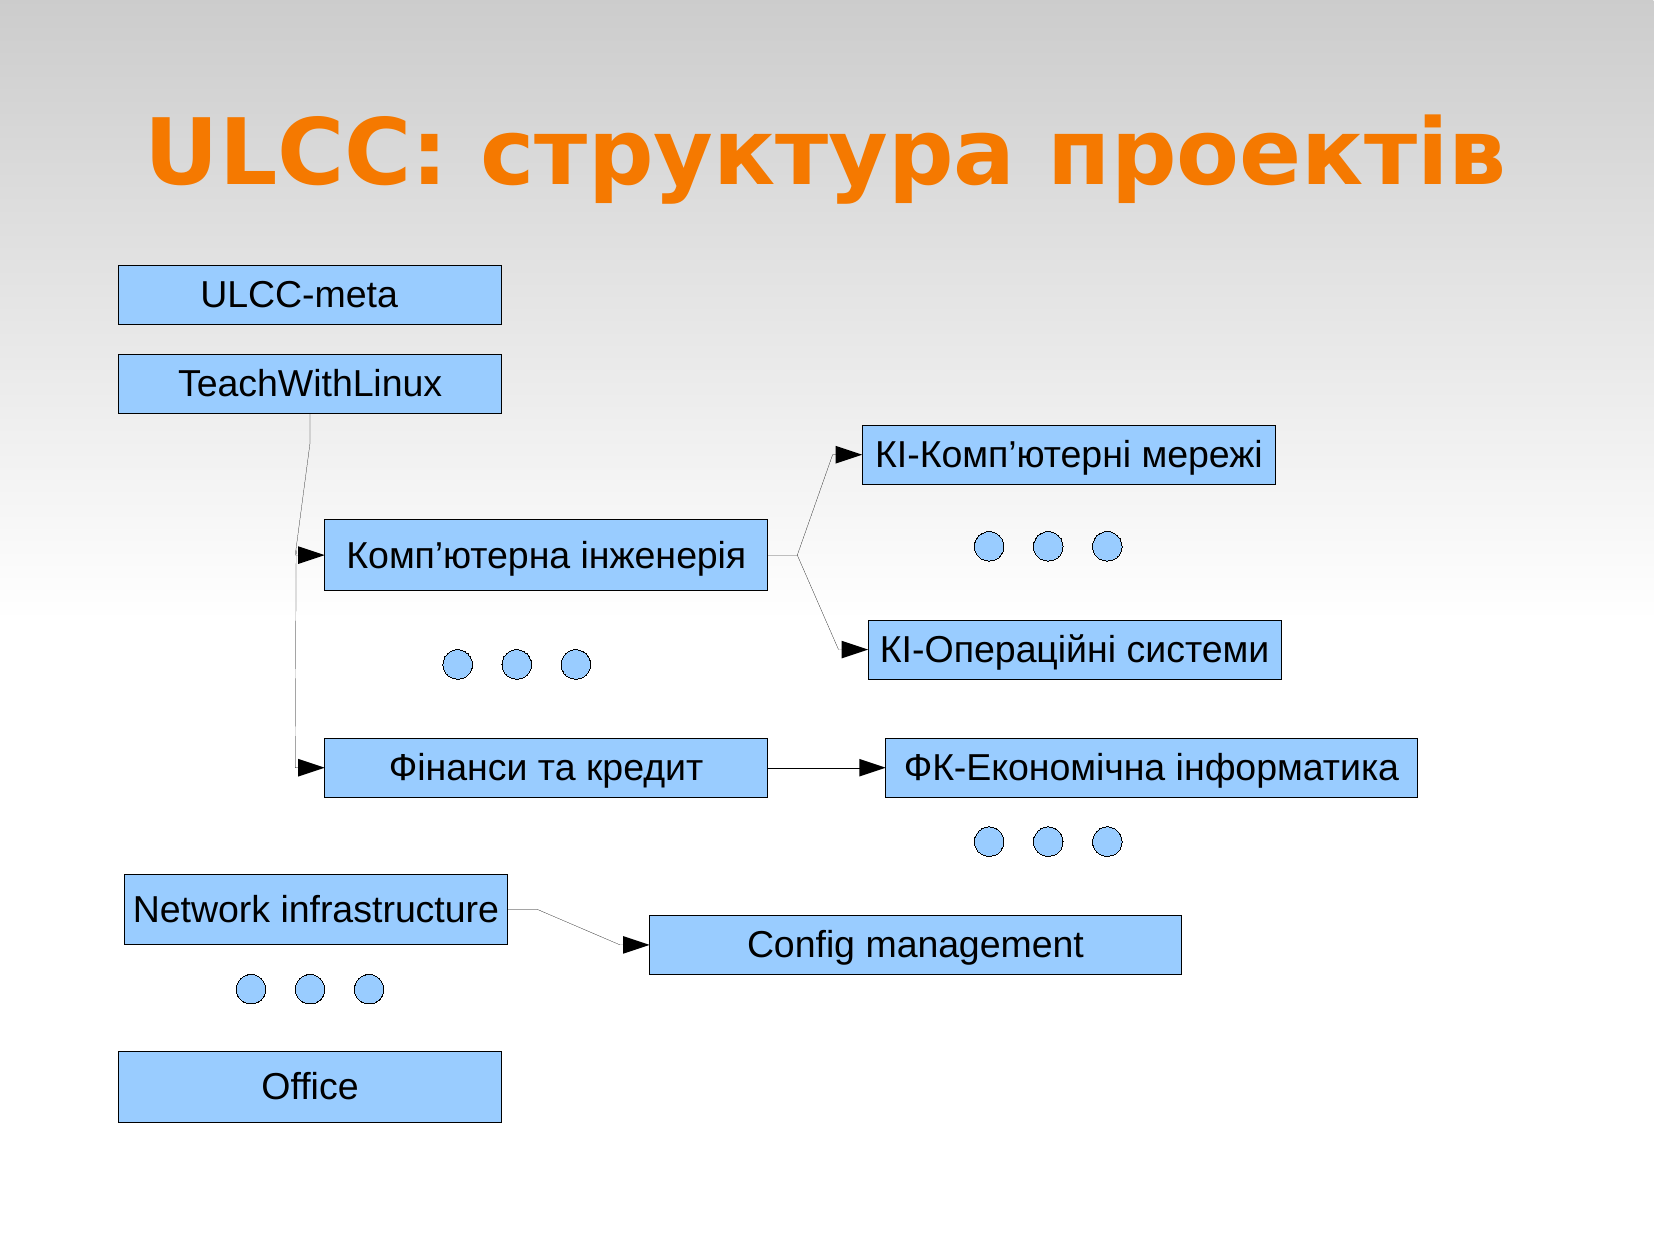

# ULCC: структура проектів
ULCC-meta
TeachWithLinux
КІ-Комп’ютерні мережі
Комп’ютерна інженерія
КІ-Операційні системи
Фінанси та кредит
ФК-Економічна інформатика
Network infrastructure
Config management
Office